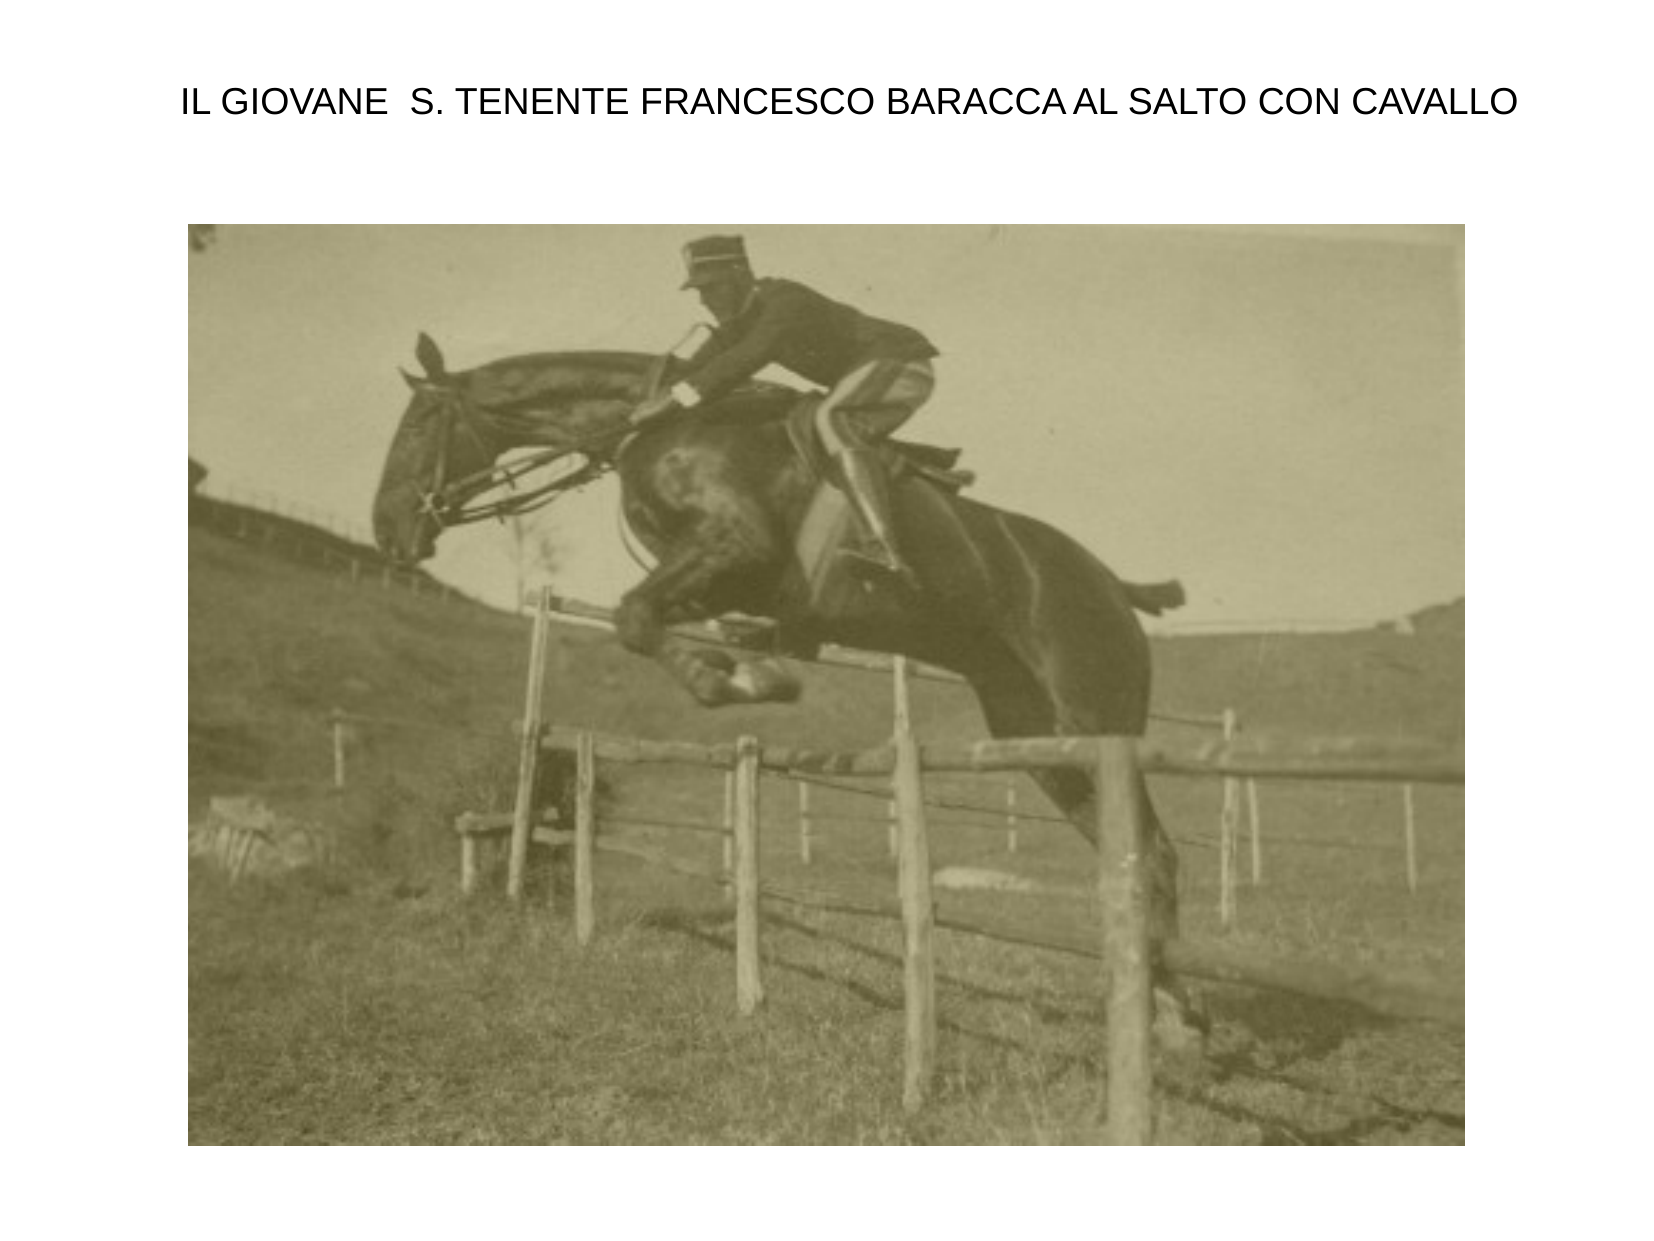

IL GIOVANE S. TENENTE FRANCESCO BARACCA AL SALTO CON CAVALLO